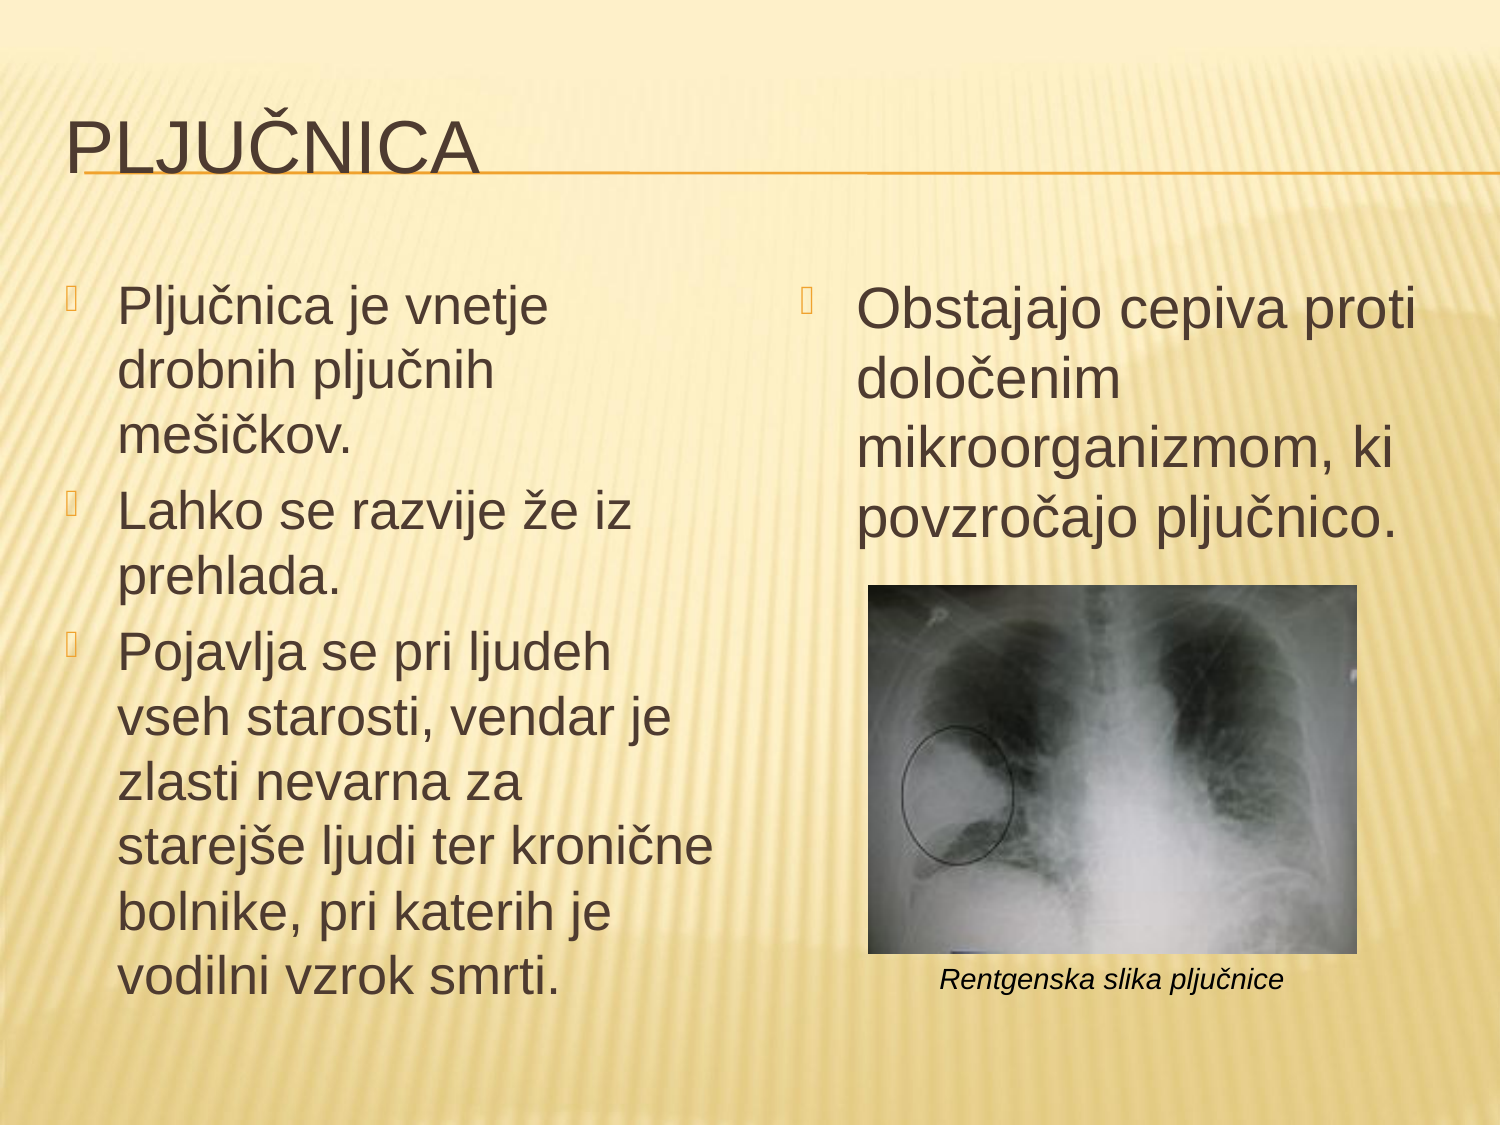

# pljučnica
Pljučnica je vnetje drobnih pljučnih mešičkov.
Lahko se razvije že iz prehlada.
Pojavlja se pri ljudeh vseh starosti, vendar je zlasti nevarna za starejše ljudi ter kronične bolnike, pri katerih je vodilni vzrok smrti.
Obstajajo cepiva proti določenim mikroorganizmom, ki povzročajo pljučnico.
Rentgenska slika pljučnice